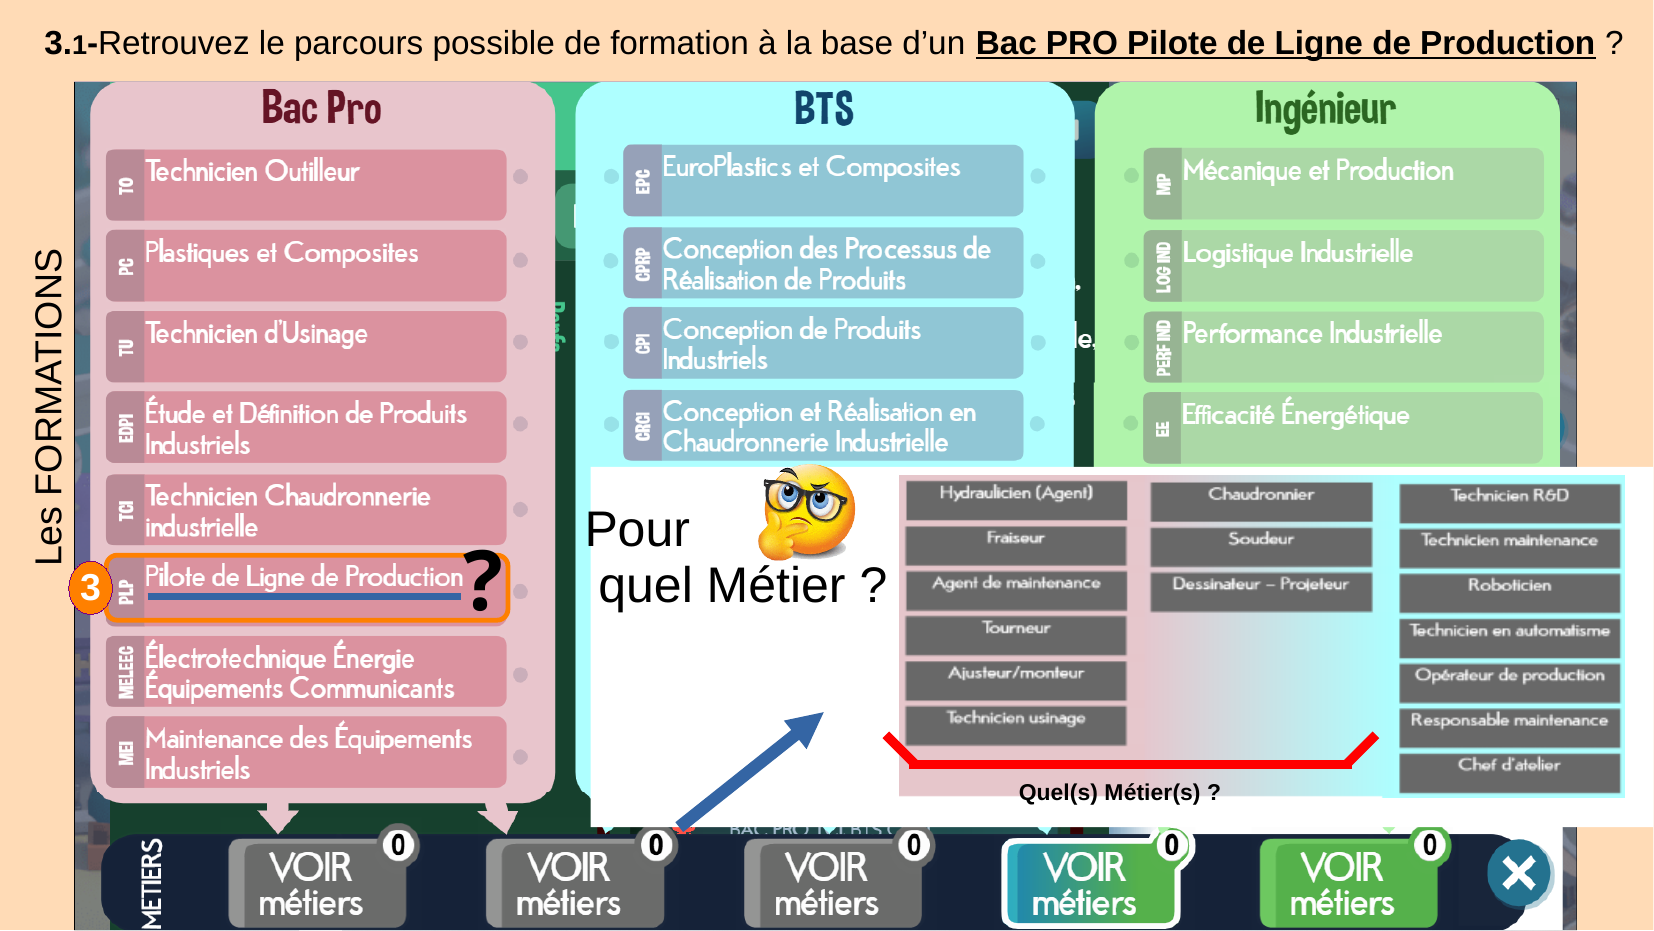

3.1-Retrouvez le parcours possible de formation à la base d’un Bac PRO Pilote de Ligne de Production ?
Les FORMATIONS
Pour
 quel Métier ?
?
3
Quel(s) Métier(s) ?